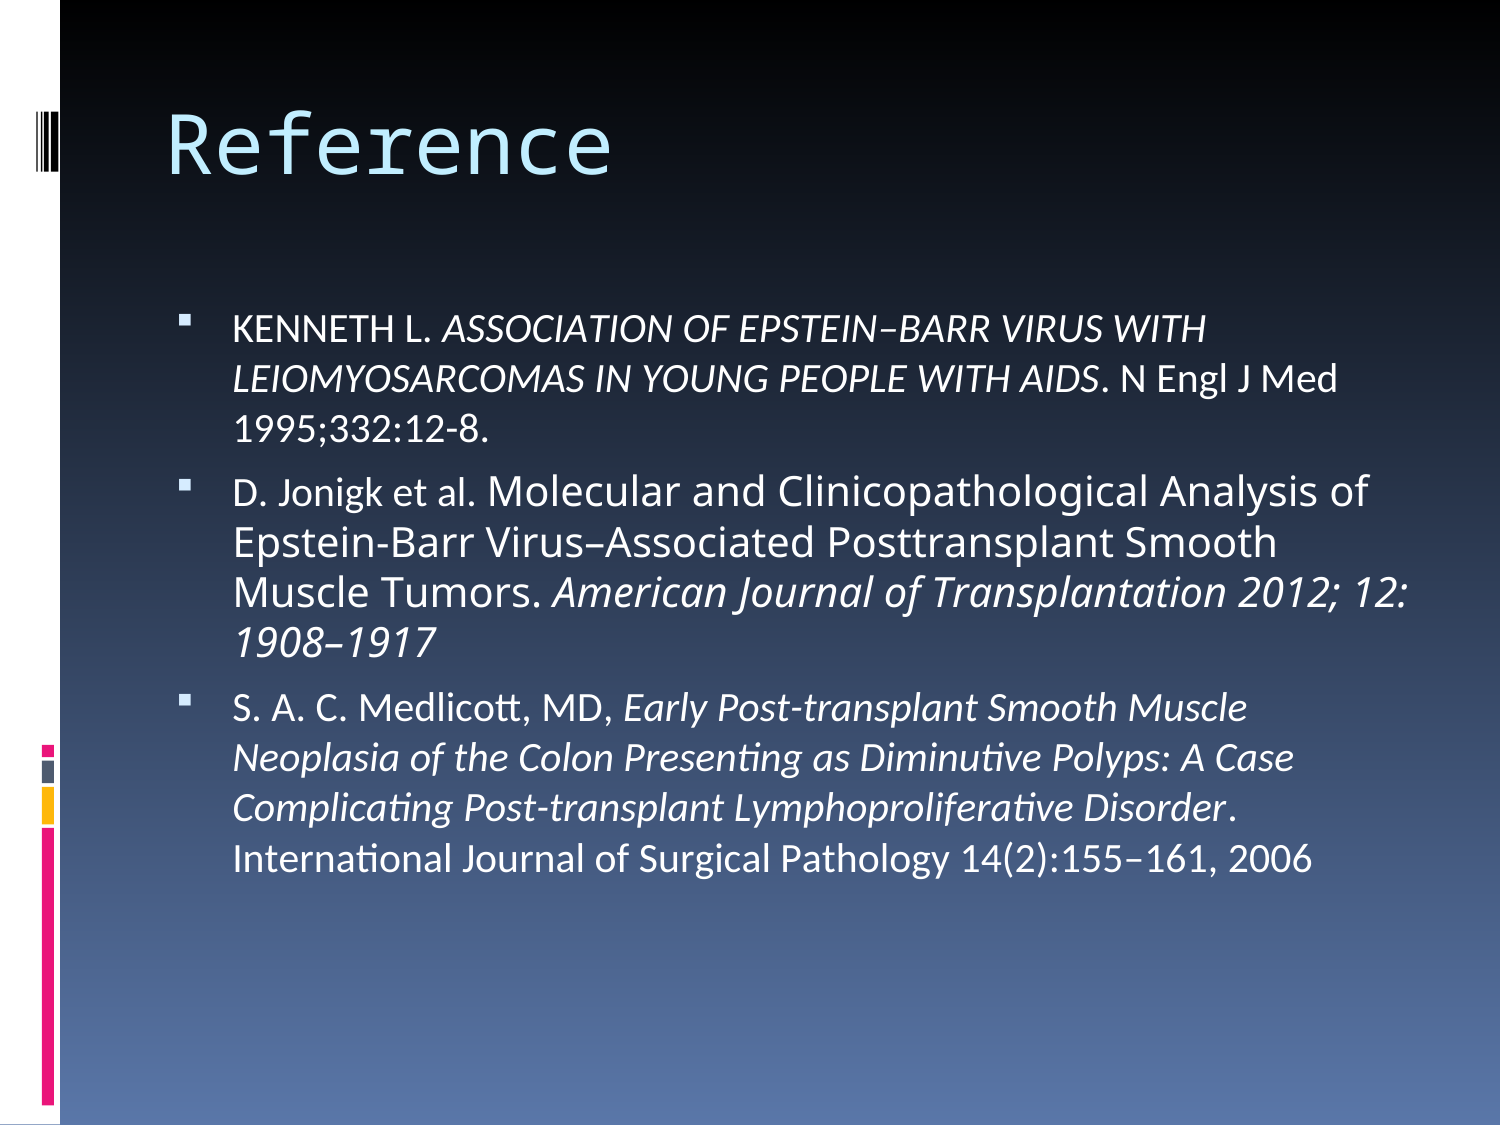

# Reference
KENNETH L. ASSOCIATION OF EPSTEIN–BARR VIRUS WITH LEIOMYOSARCOMAS IN YOUNG PEOPLE WITH AIDS. N Engl J Med 1995;332:12-8.
D. Jonigk et al. Molecular and Clinicopathological Analysis of Epstein-Barr Virus–Associated Posttransplant Smooth Muscle Tumors. American Journal of Transplantation 2012; 12: 1908–1917
S. A. C. Medlicott, MD, Early Post-transplant Smooth Muscle Neoplasia of the Colon Presenting as Diminutive Polyps: A Case Complicating Post-transplant Lymphoproliferative Disorder. International Journal of Surgical Pathology 14(2):155–161, 2006